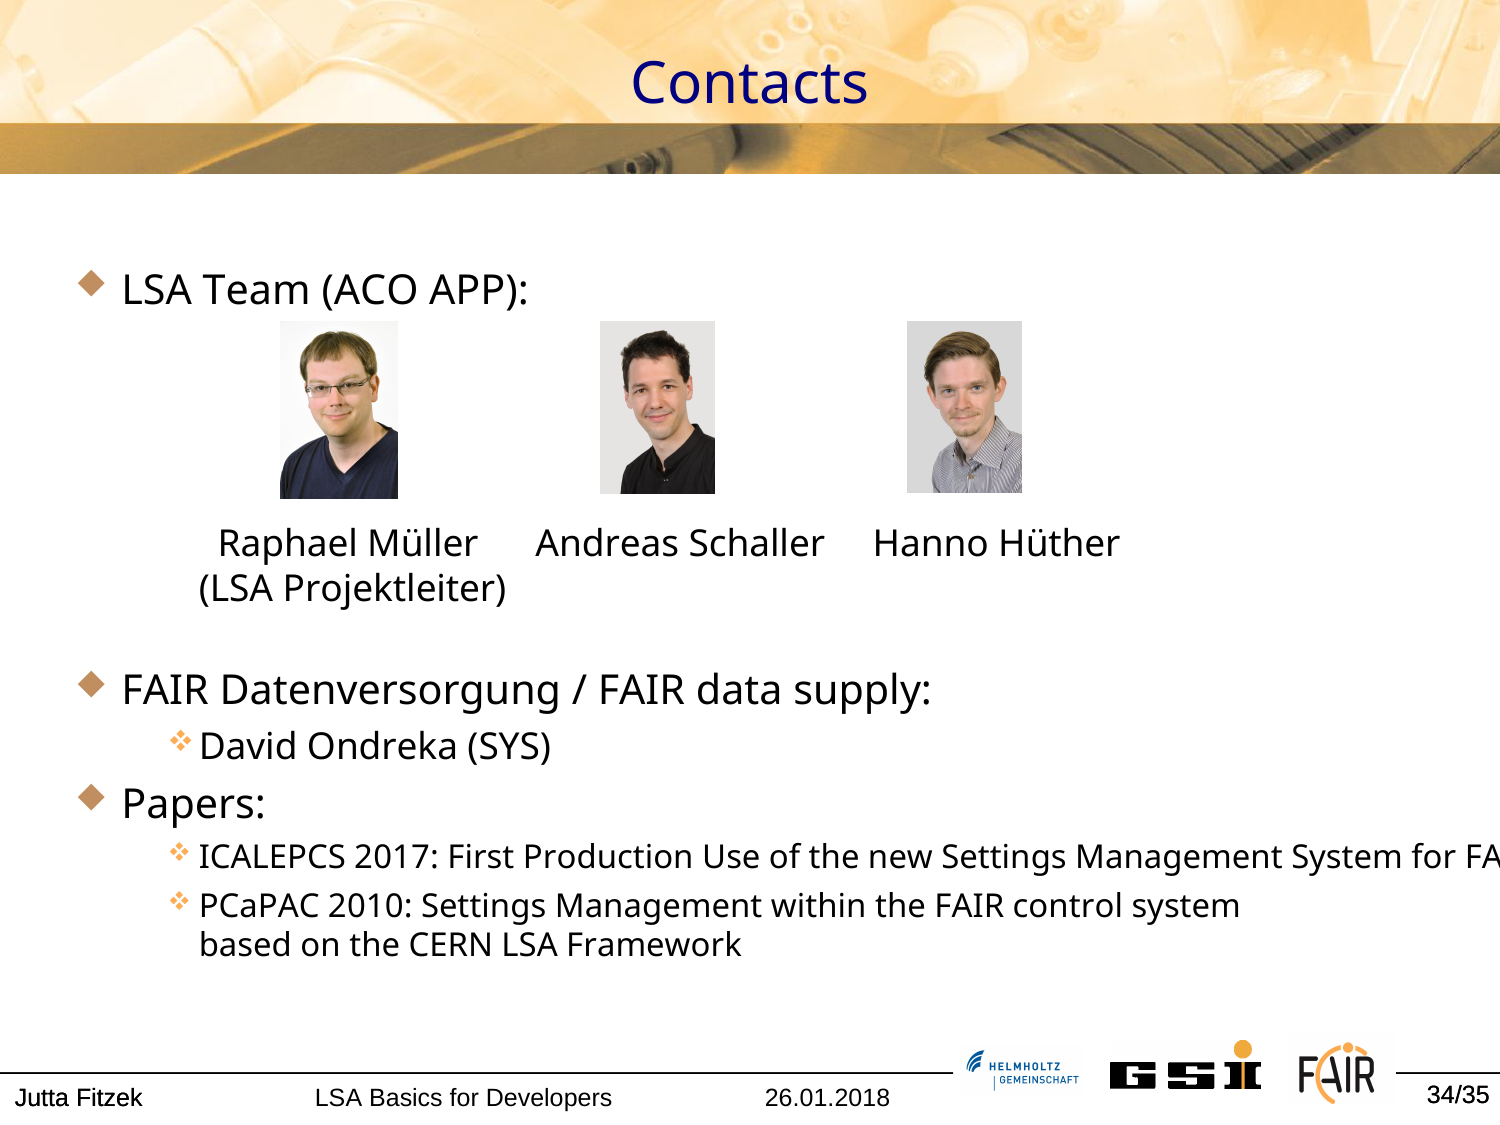

# Contacts
LSA Team (ACO APP):
 Raphael Müller Andreas Schaller Hanno Hüther
(LSA Projektleiter)
FAIR Datenversorgung / FAIR data supply:
David Ondreka (SYS)
Papers:
ICALEPCS 2017: First Production Use of the new Settings Management System for FAIR
PCaPAC 2010: Settings Management within the FAIR control system
based on the CERN LSA Framework
34